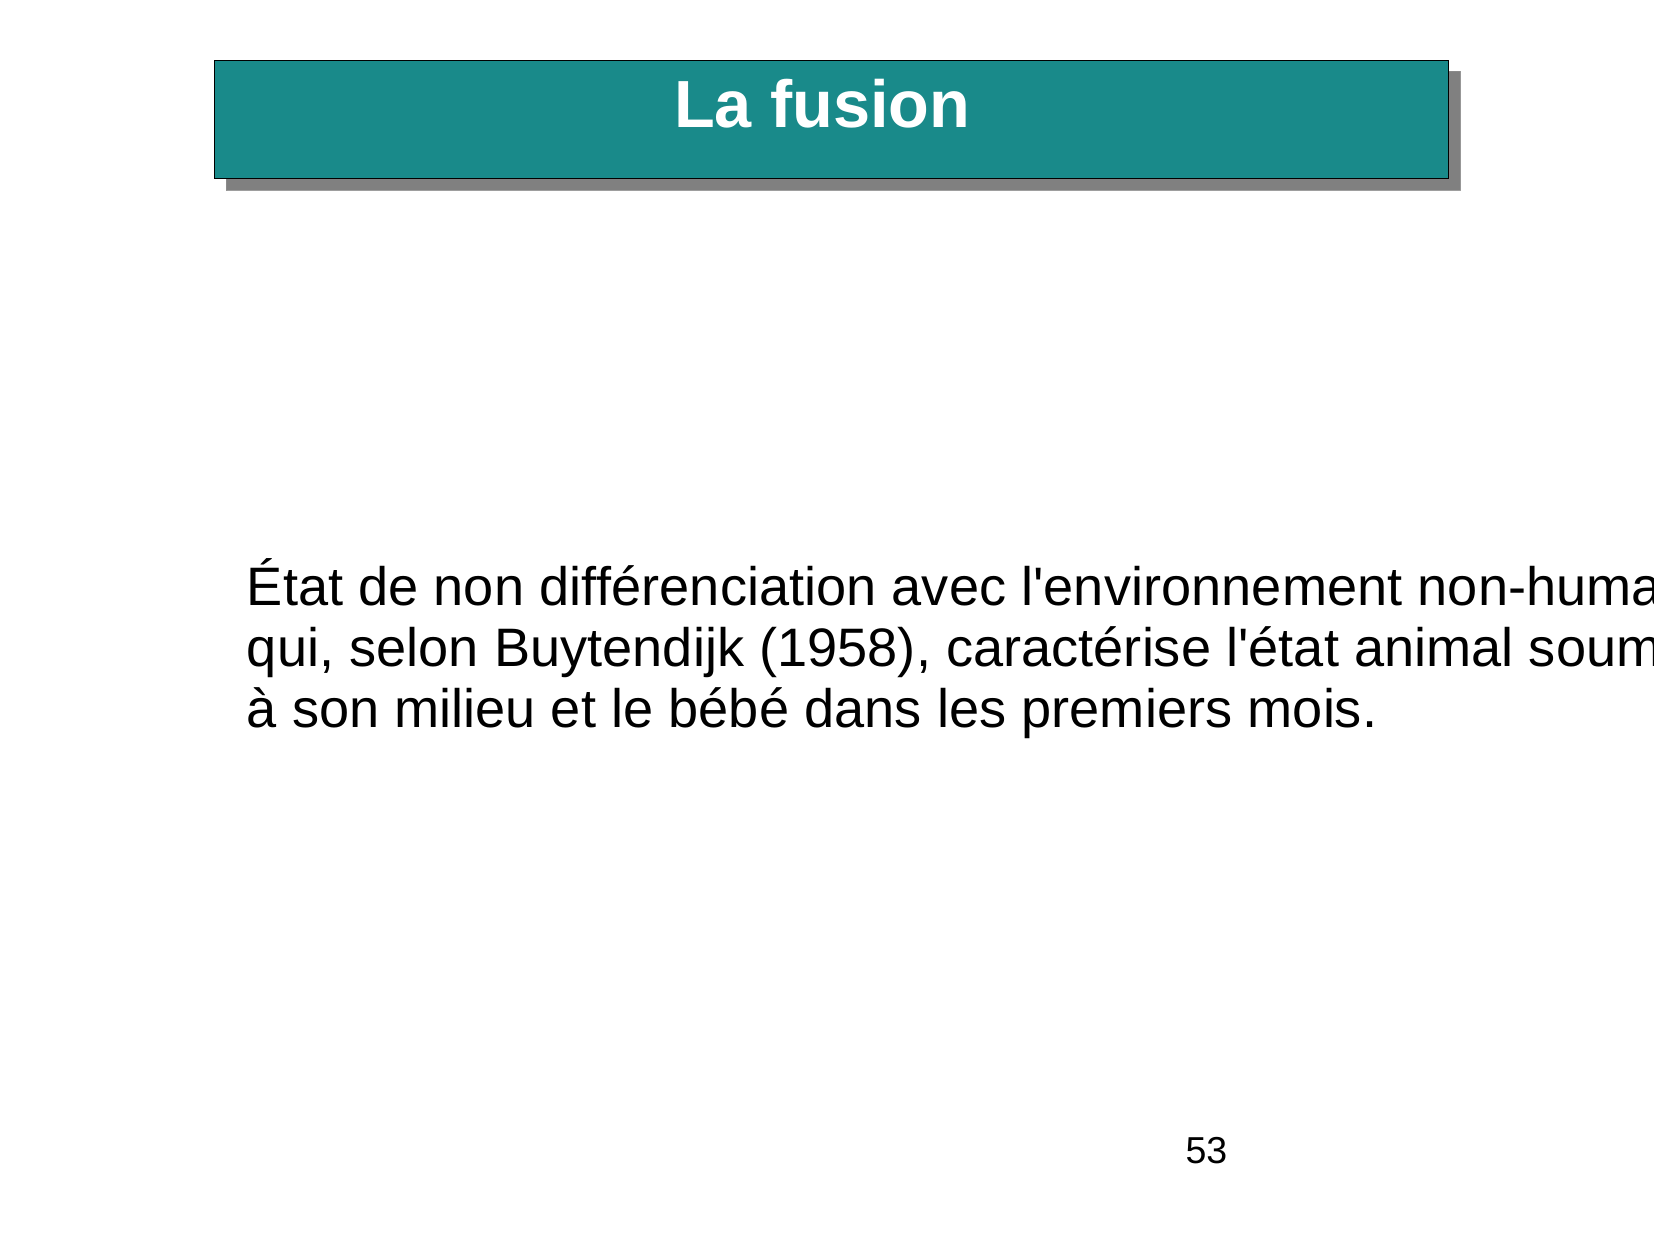

d
#
La fusion
État de non différenciation avec l'environnement non-humain
qui, selon Buytendijk (1958), caractérise l'état animal soumis
à son milieu et le bébé dans les premiers mois.
53